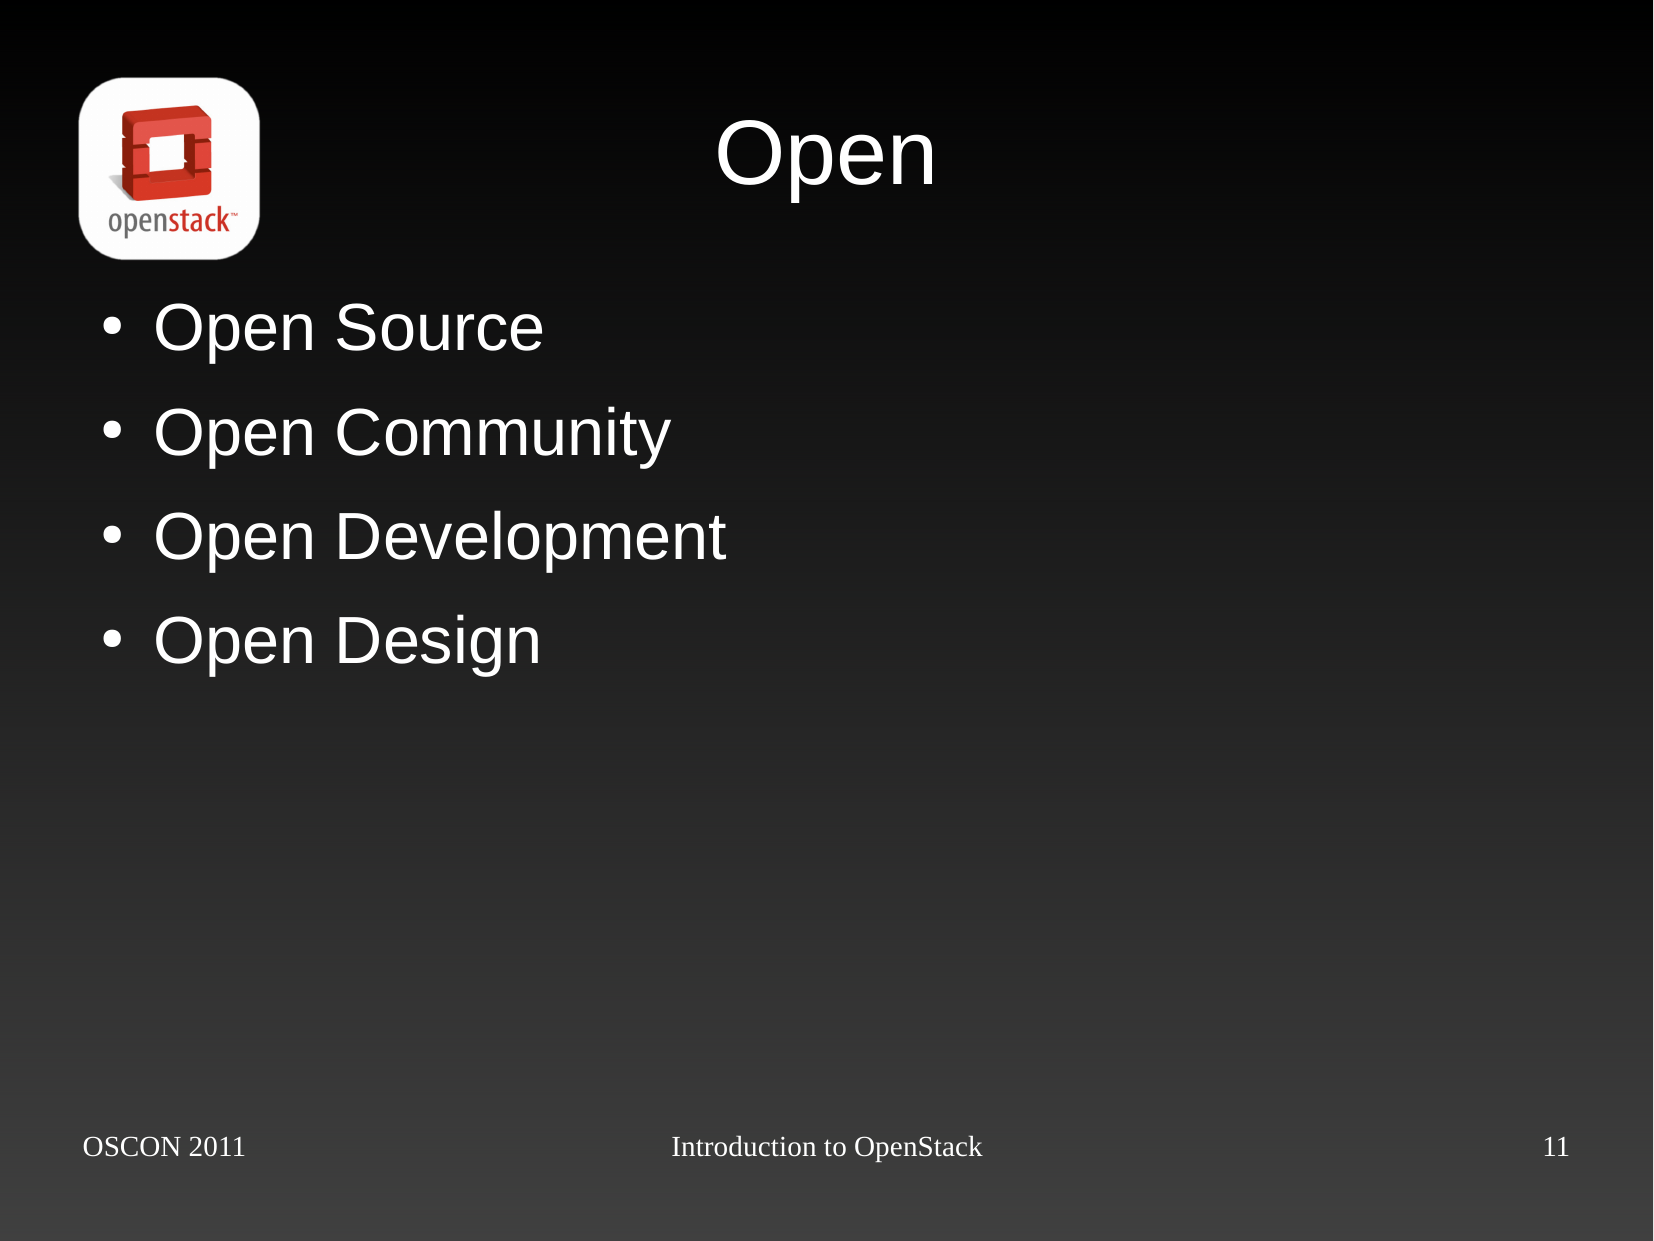

# Open
Open Source
Open Community
Open Development
Open Design
OSCON 2011
Introduction to OpenStack
11